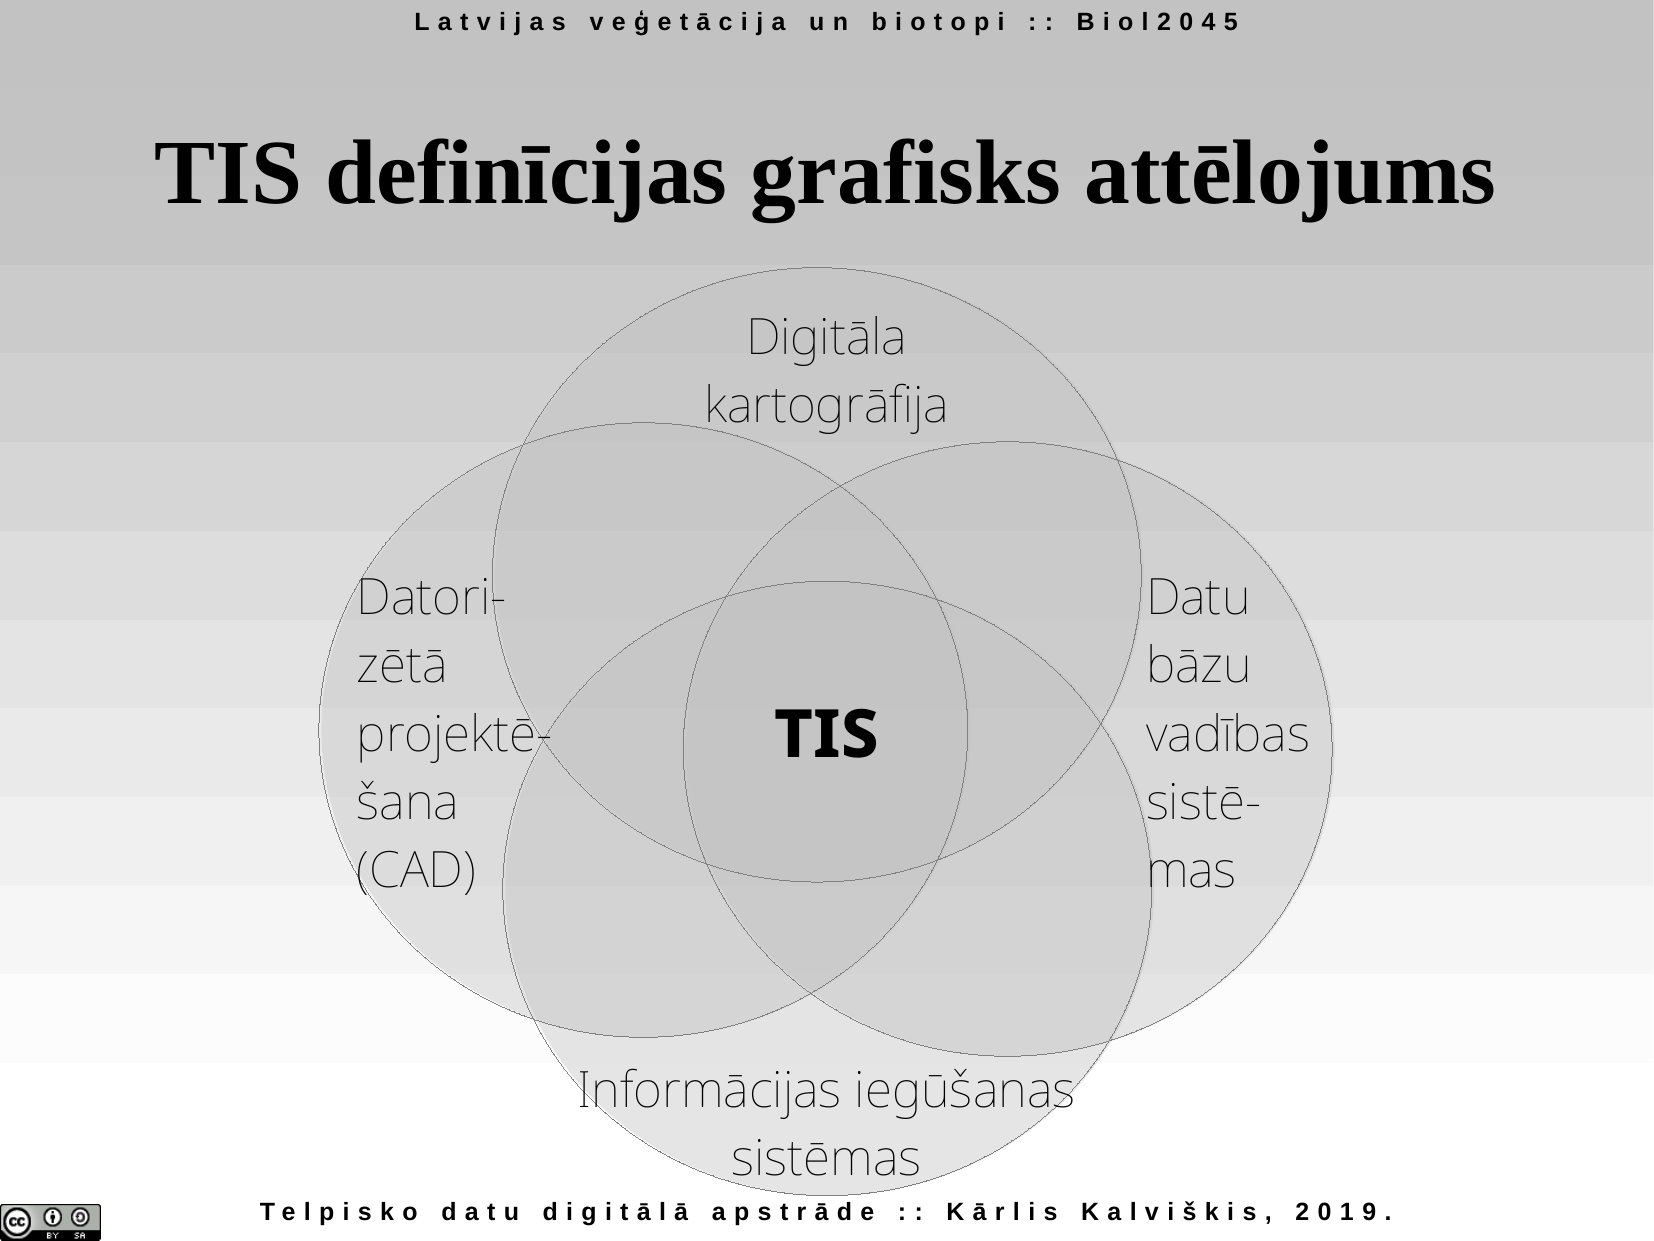

# TIS definīcijas grafisks attēlojums
Digitāla
kartogrāfija
Datori-
zētā
projektē-
šana
(CAD)
Datu
bāzu
vadības
sistē-
mas
TIS
Informācijas iegūšanas
sistēmas